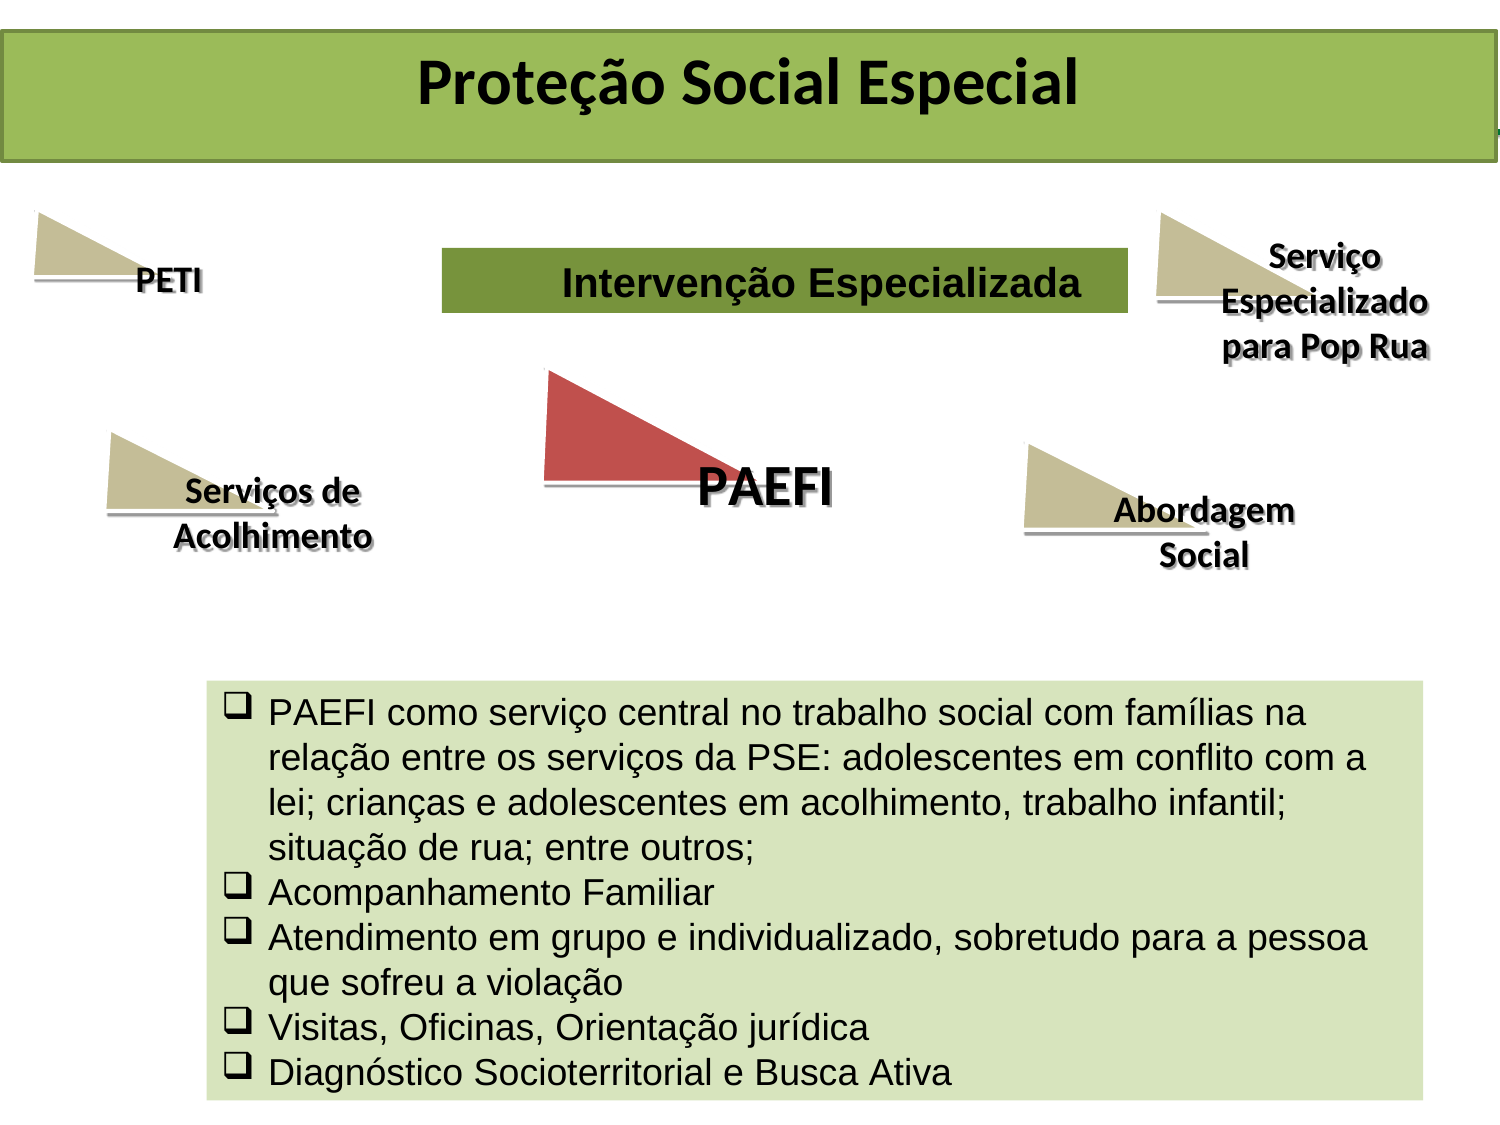

Proteção Social Especial
PETI
Serviço Especializado para Pop Rua
Intervenção Especializada
PAEFI
Serviços de Acolhimento
Abordagem Social
PAEFI como serviço central no trabalho social com famílias na relação entre os serviços da PSE: adolescentes em conflito com a lei; crianças e adolescentes em acolhimento, trabalho infantil; situação de rua; entre outros;
Acompanhamento Familiar
Atendimento em grupo e individualizado, sobretudo para a pessoa que sofreu a violação
Visitas, Oficinas, Orientação jurídica
Diagnóstico Socioterritorial e Busca Ativa